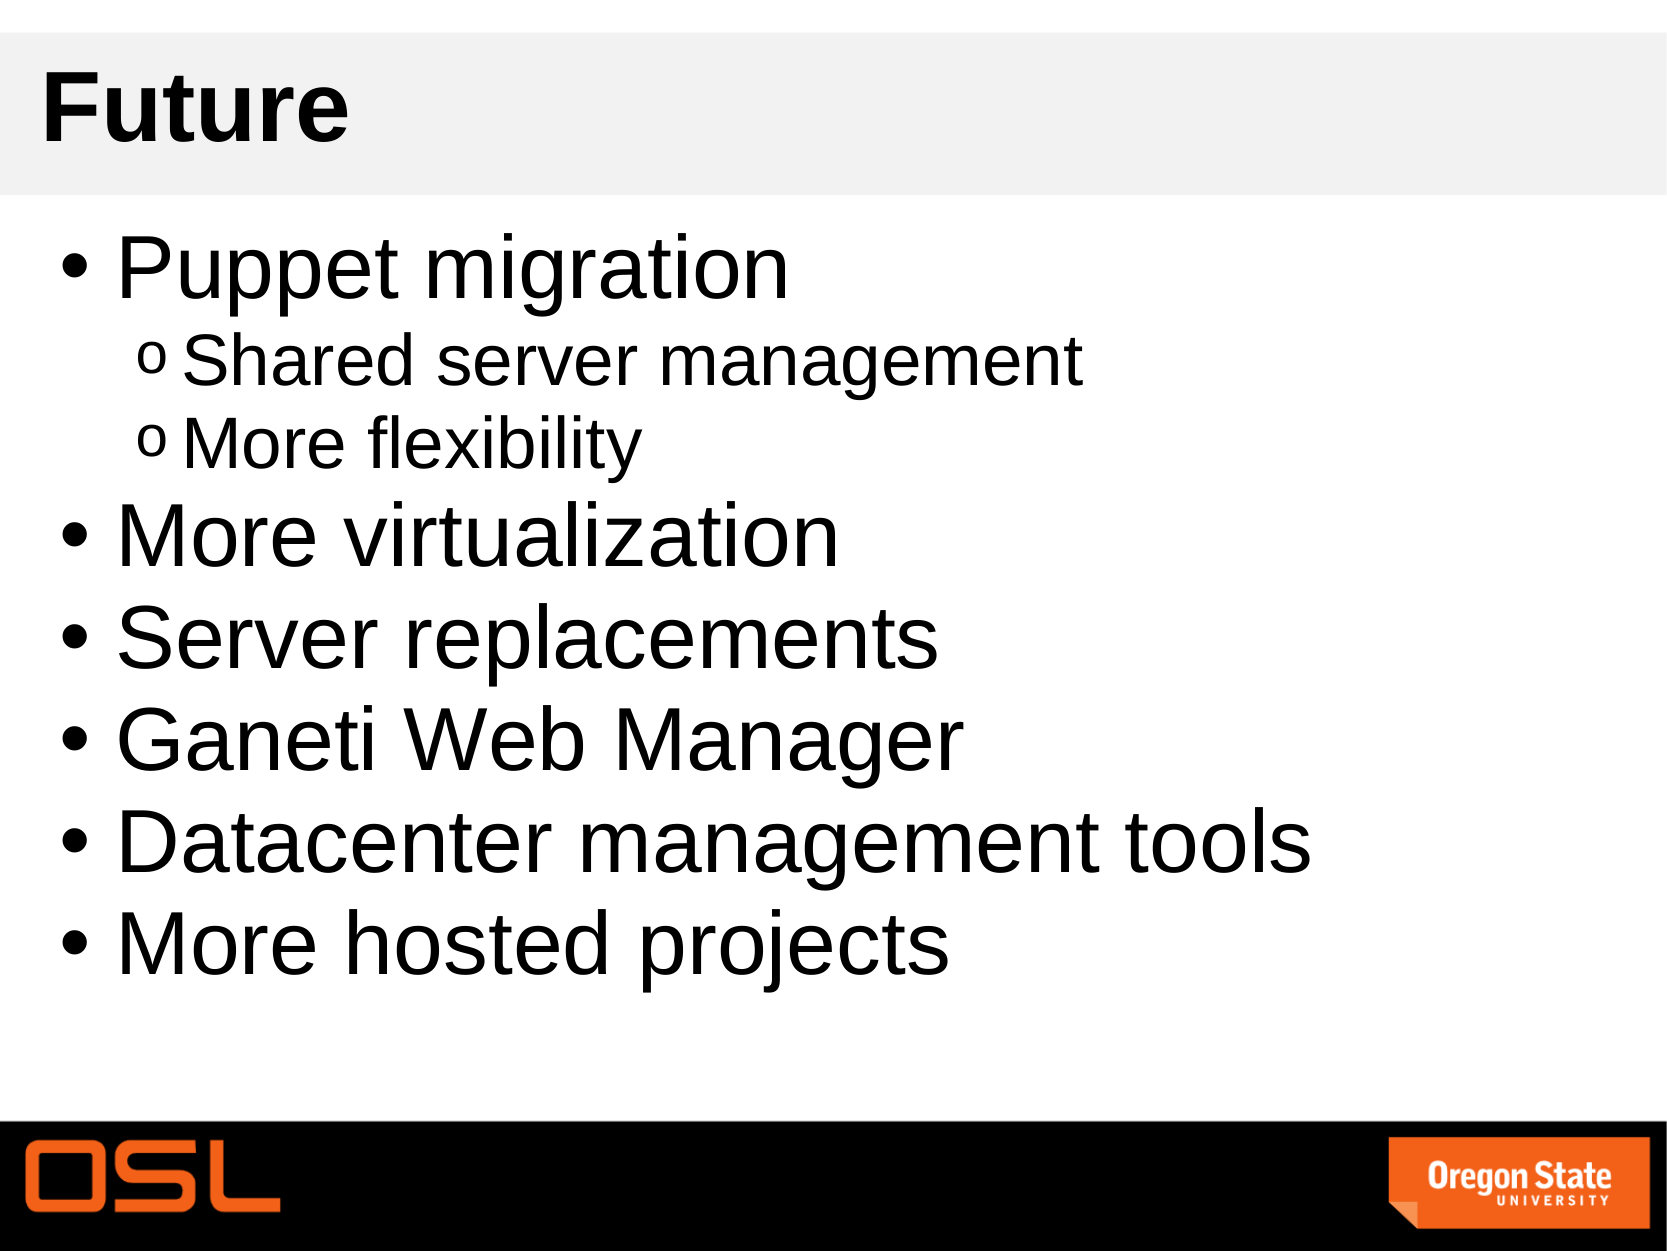

# Future
Puppet migration
Shared server management
More flexibility
More virtualization
Server replacements
Ganeti Web Manager
Datacenter management tools
More hosted projects